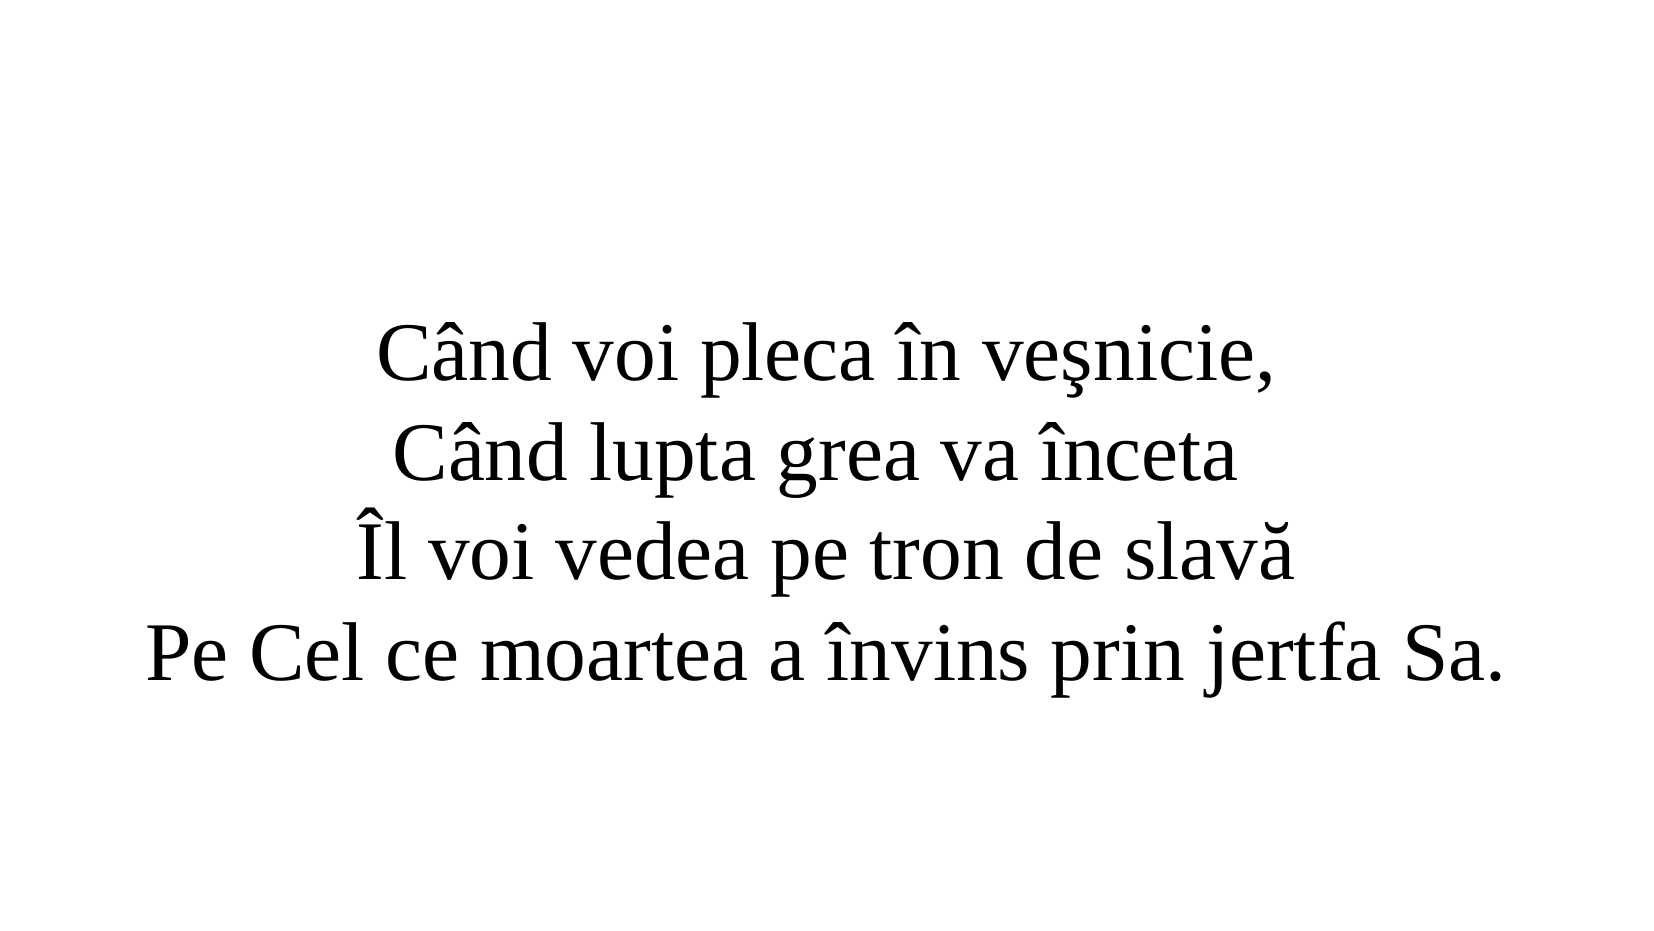

# Când voi pleca în veşnicie, Când lupta grea va înceta Îl voi vedea pe tron de slavă Pe Cel ce moartea a învins prin jertfa Sa.